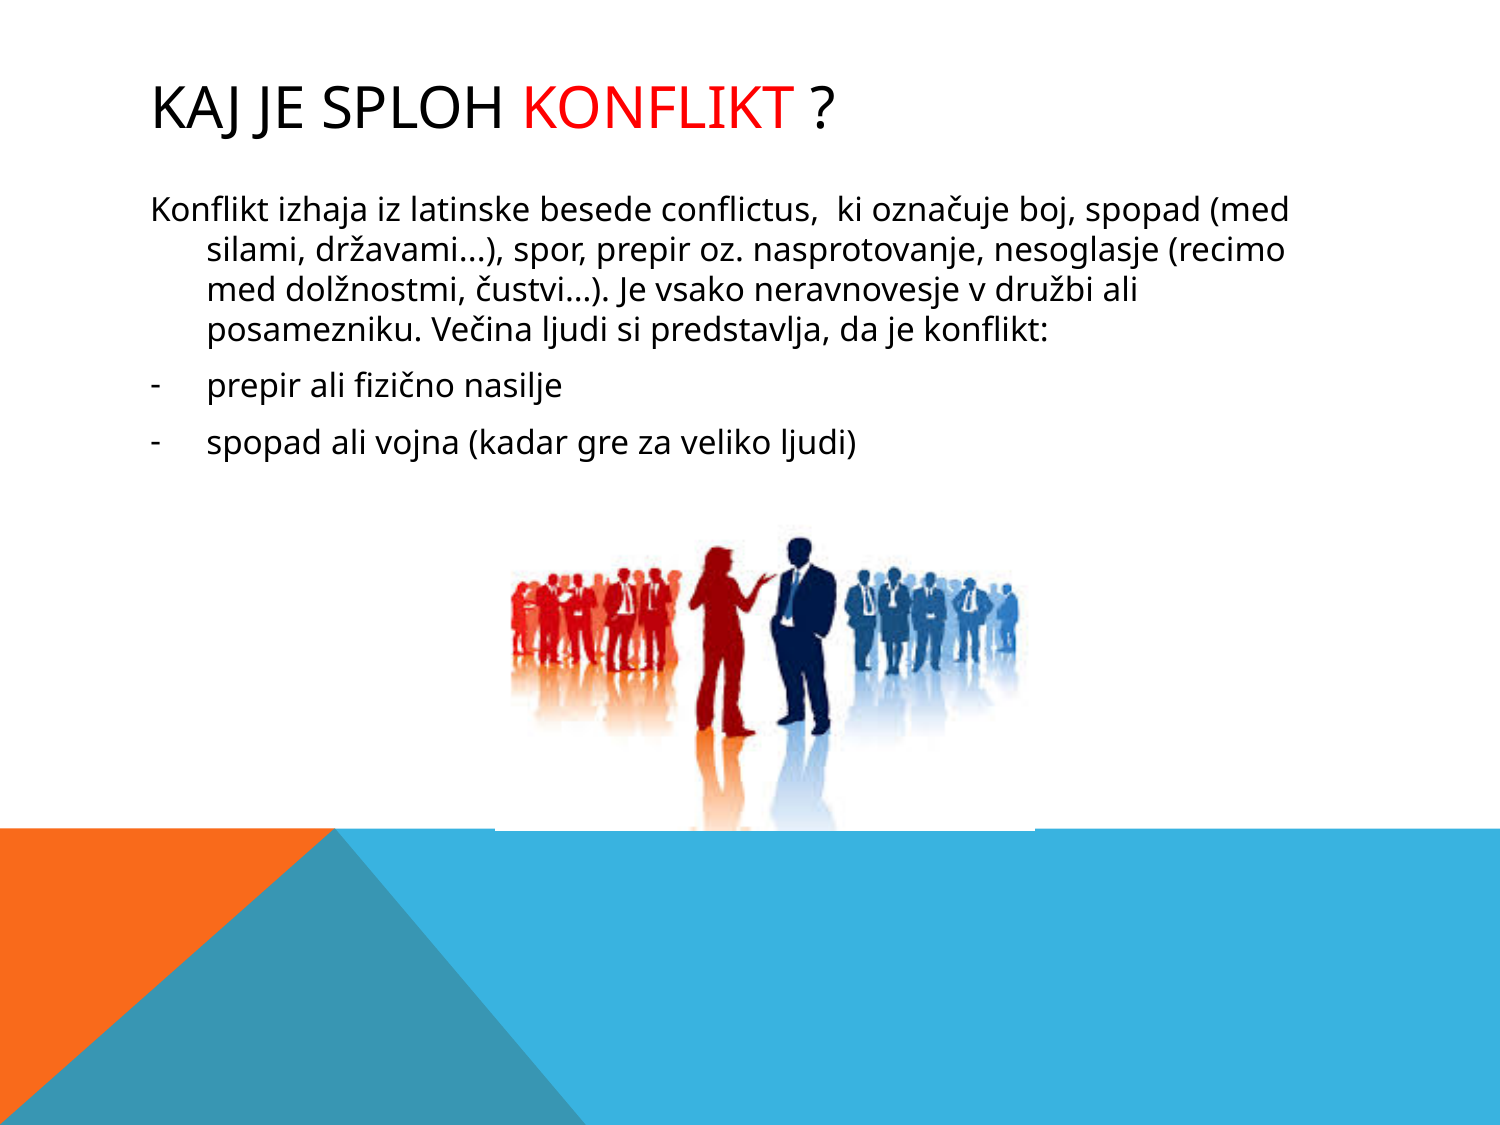

# Kaj je sploh konflikt ?
Konflikt izhaja iz latinske besede conflictus, ki označuje boj, spopad (med silami, državami...), spor, prepir oz. nasprotovanje, nesoglasje (recimo med dolžnostmi, čustvi…). Je vsako neravnovesje v družbi ali posamezniku. Večina ljudi si predstavlja, da je konflikt:
prepir ali fizično nasilje
spopad ali vojna (kadar gre za veliko ljudi)